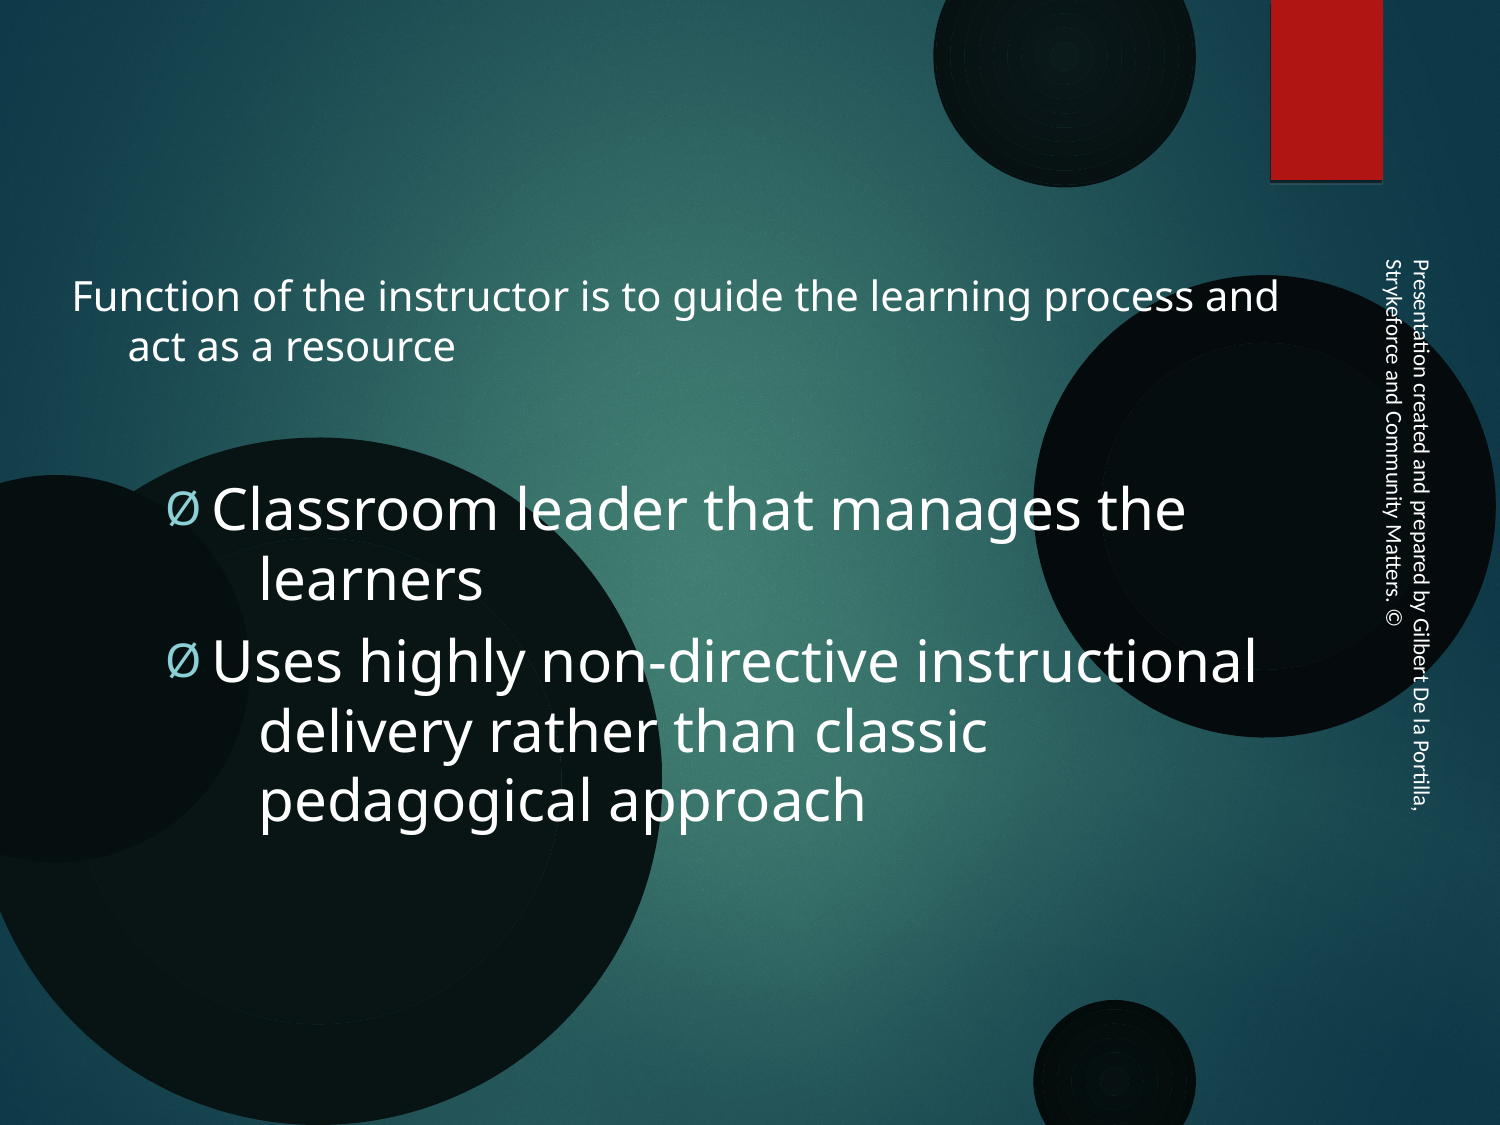

# Function of the instructor is to guide the learning process and act as a resource
Classroom leader that manages the learners
Uses highly non-directive instructional delivery rather than classic pedagogical approach
Presentation created and prepared by Gilbert De la Portilla, Strykeforce and Community Matters. ©